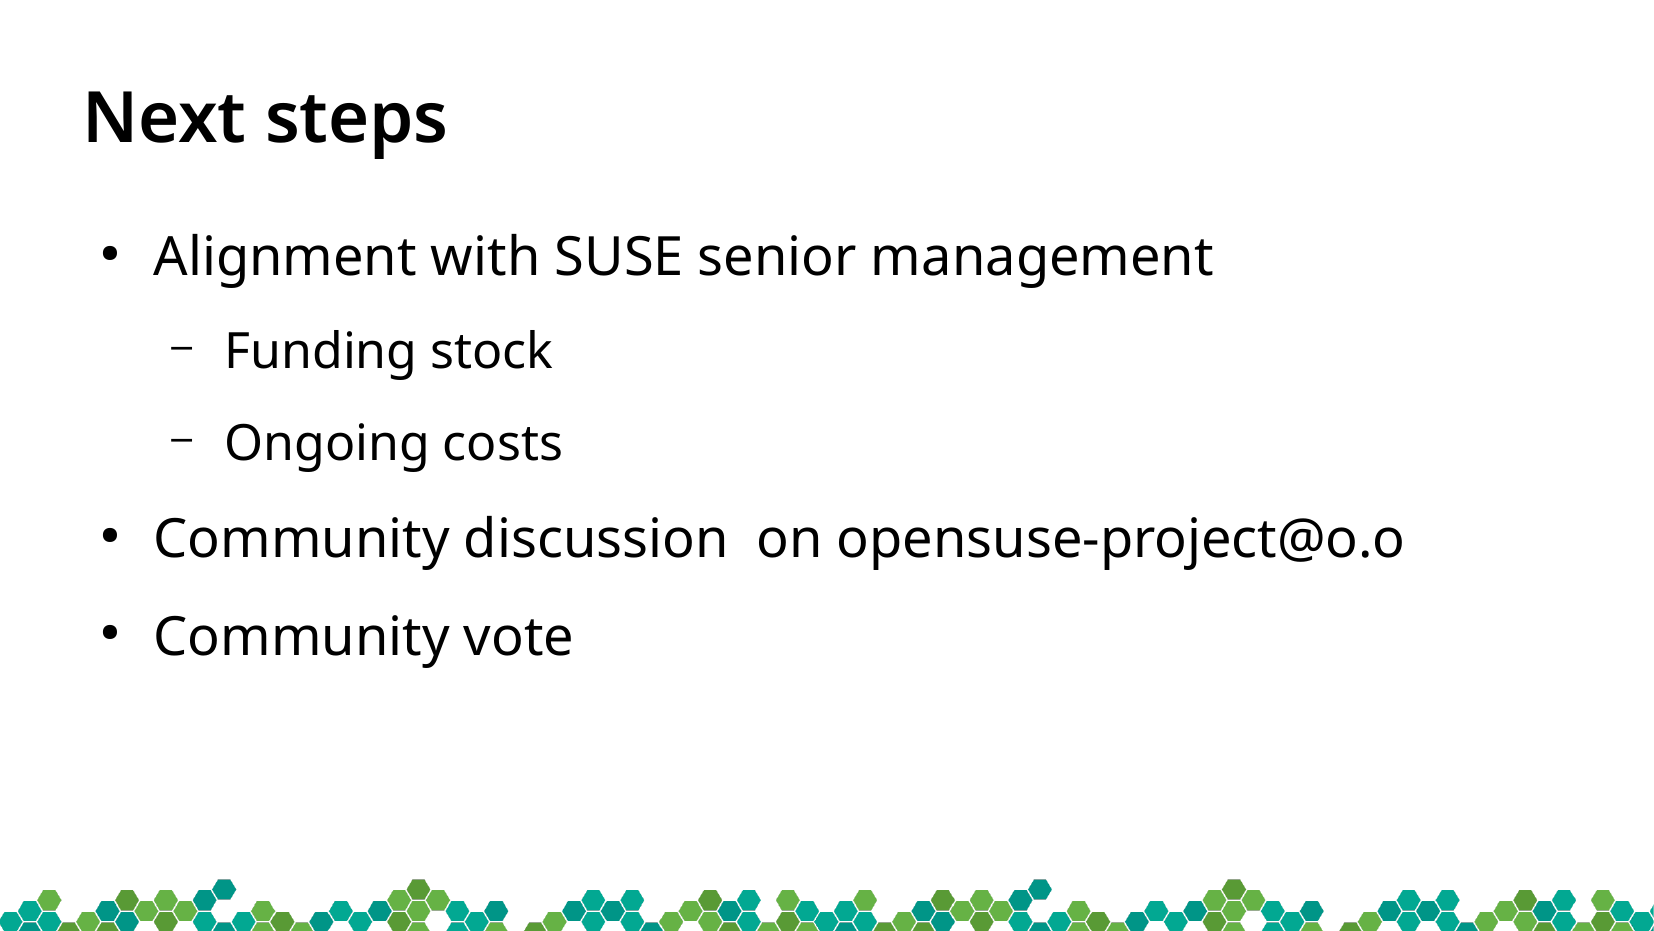

# Next steps
Alignment with SUSE senior management
Funding stock
Ongoing costs
Community discussion on opensuse-project@o.o
Community vote